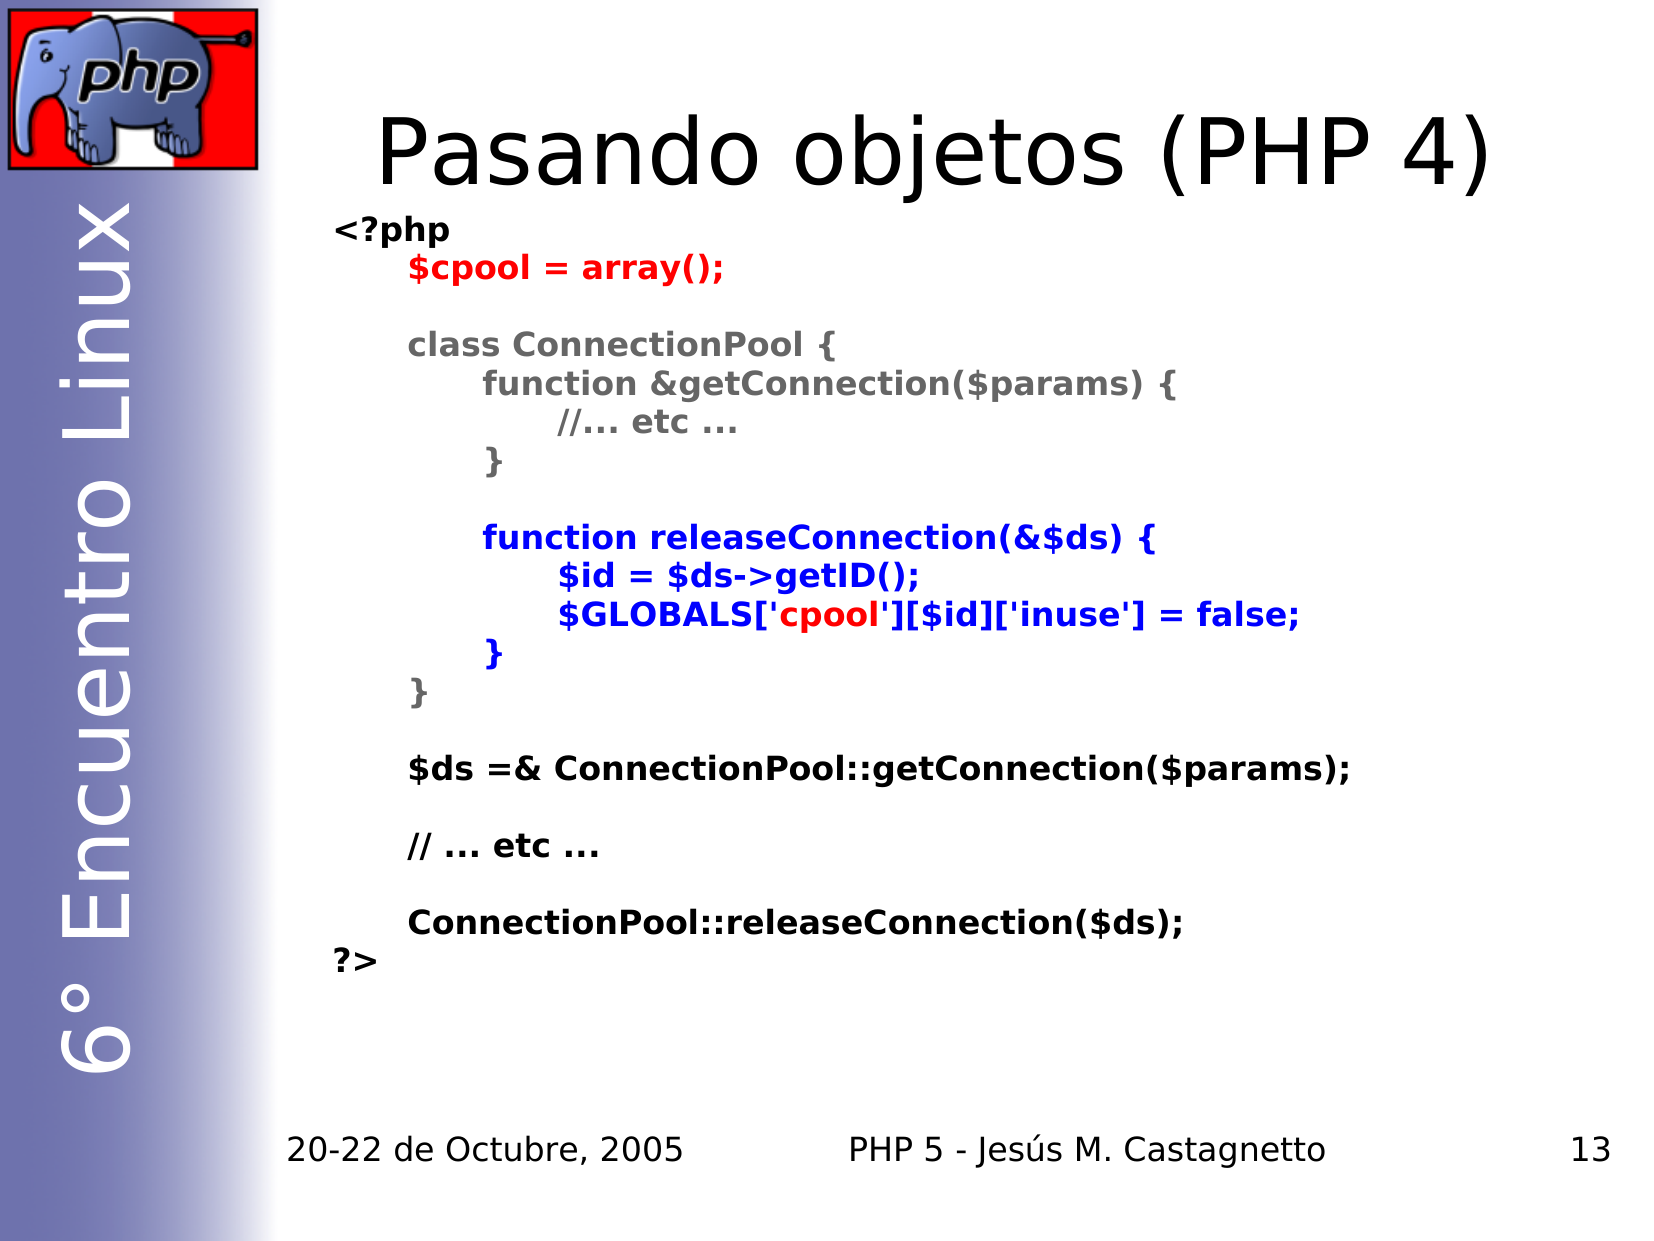

# Pasando objetos (PHP 4)
<?php
	$cpool = array();
	class ConnectionPool {
		function &getConnection($params) {
			//... etc ...
		}
		function releaseConnection(&$ds) {
			$id = $ds->getID();
			$GLOBALS['cpool'][$id]['inuse'] = false;
		}
	}
	$ds =& ConnectionPool::getConnection($params);
	// ... etc ...
	ConnectionPool::releaseConnection($ds);
?>
20-22 de Octubre, 2005
PHP 5 - Jesús M. Castagnetto
13